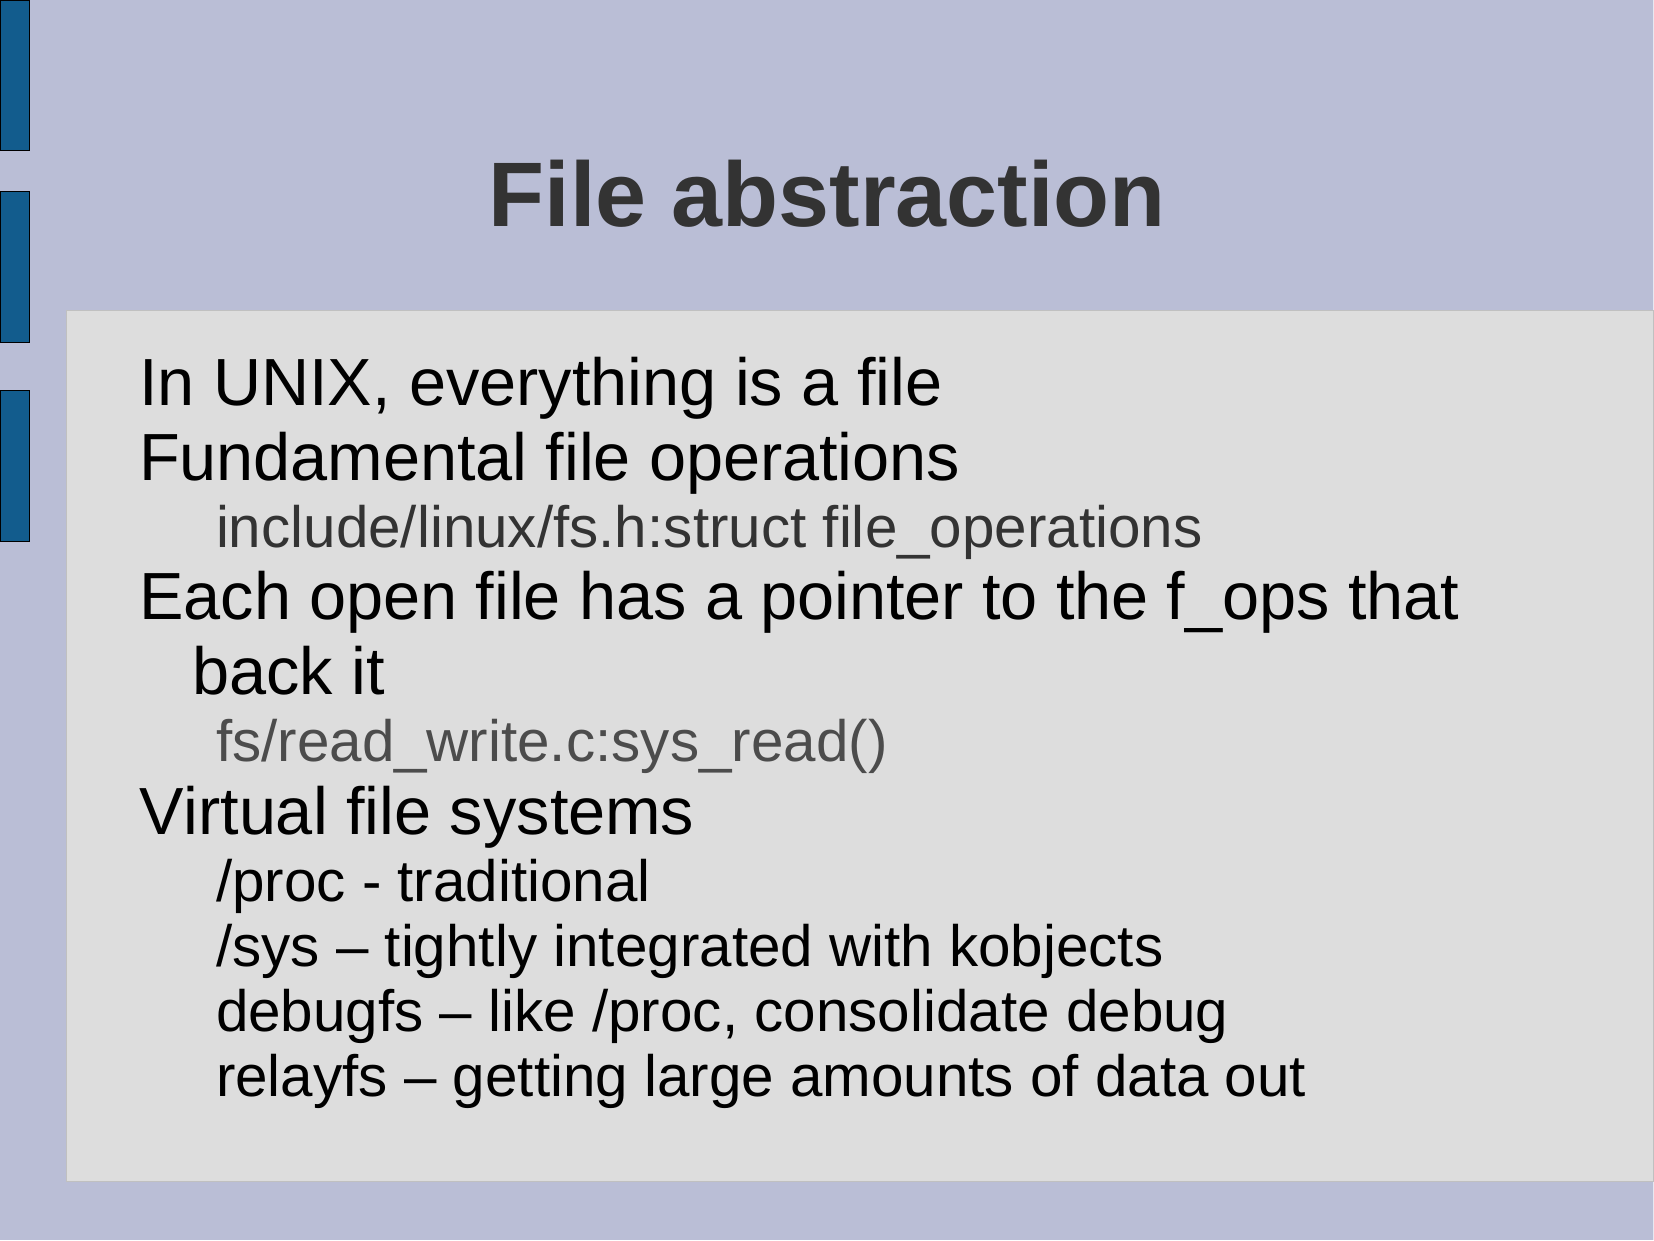

# File abstraction
In UNIX, everything is a file
Fundamental file operations
include/linux/fs.h:struct file_operations
Each open file has a pointer to the f_ops that back it
fs/read_write.c:sys_read()
Virtual file systems
/proc - traditional
/sys – tightly integrated with kobjects
debugfs – like /proc, consolidate debug
relayfs – getting large amounts of data out